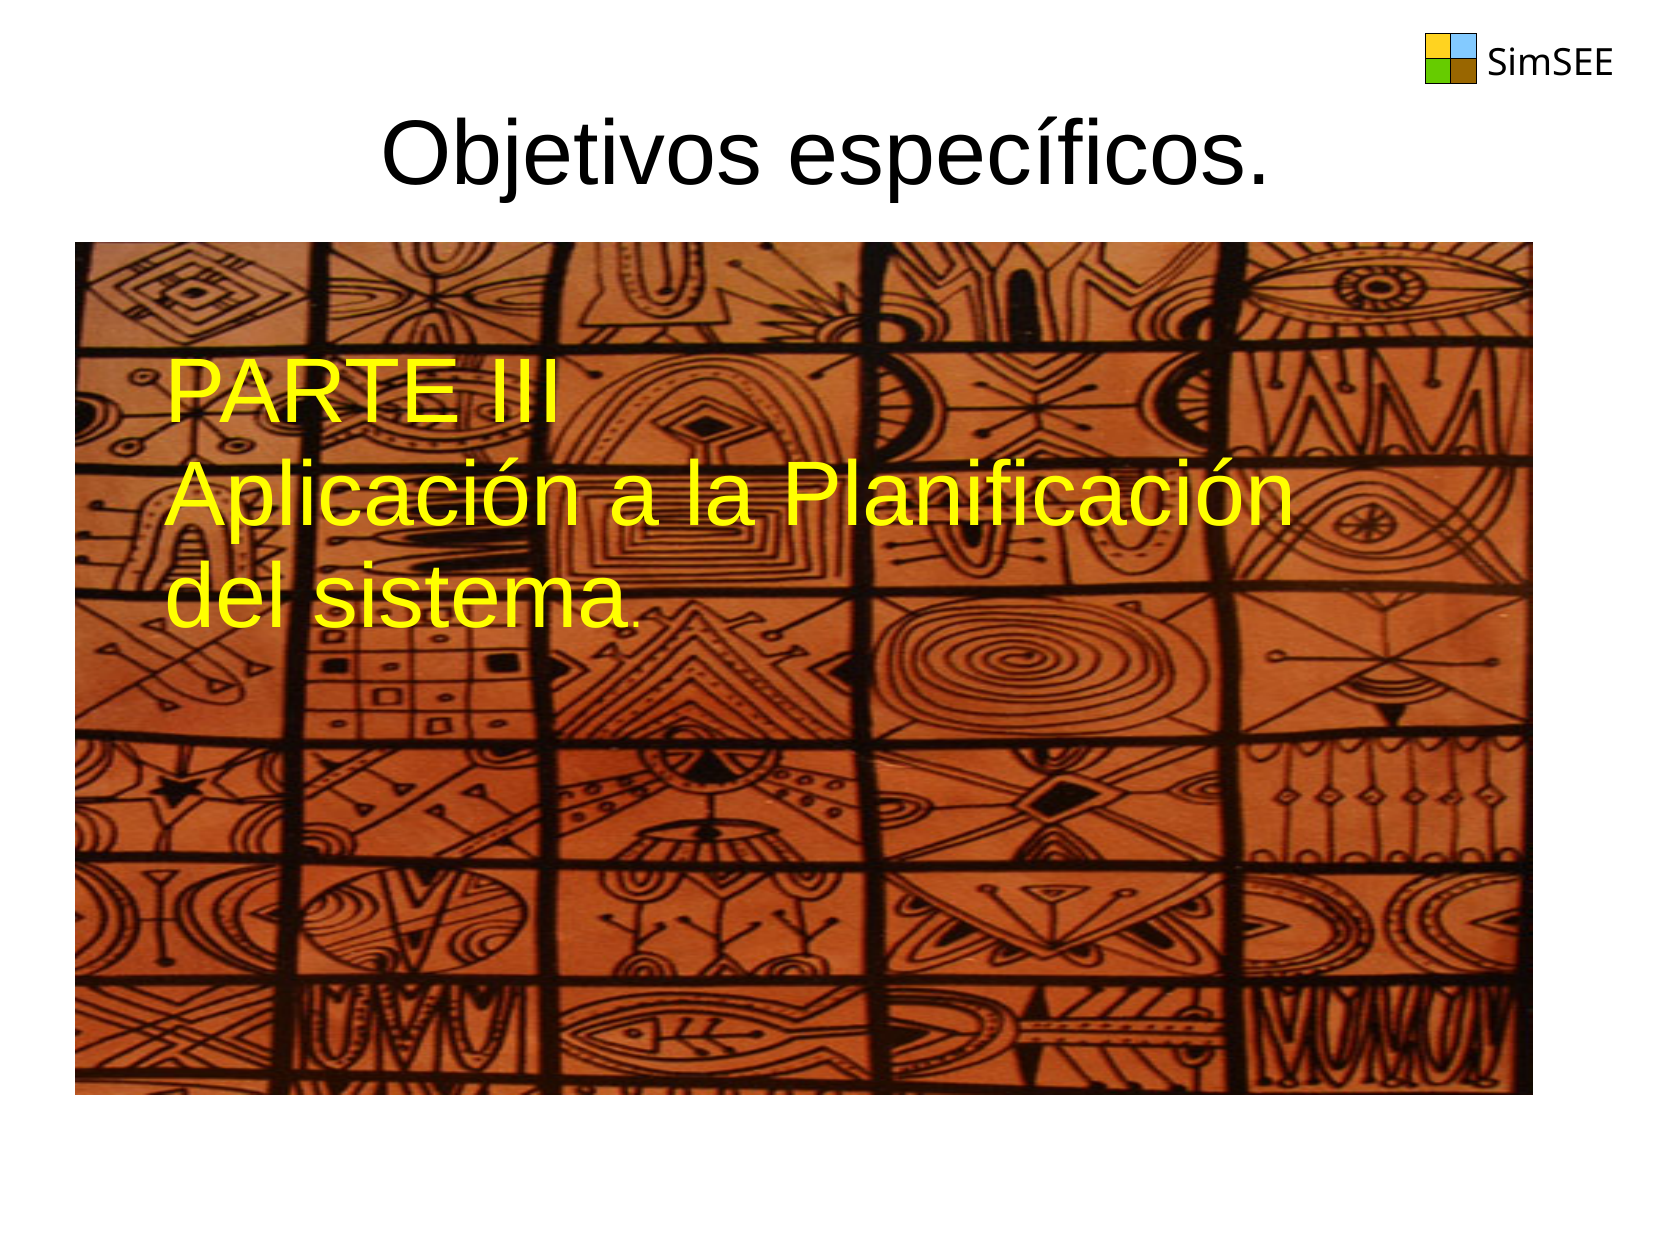

# Objetivos específicos.
PARTE III
Aplicación a la Planificación del sistema.